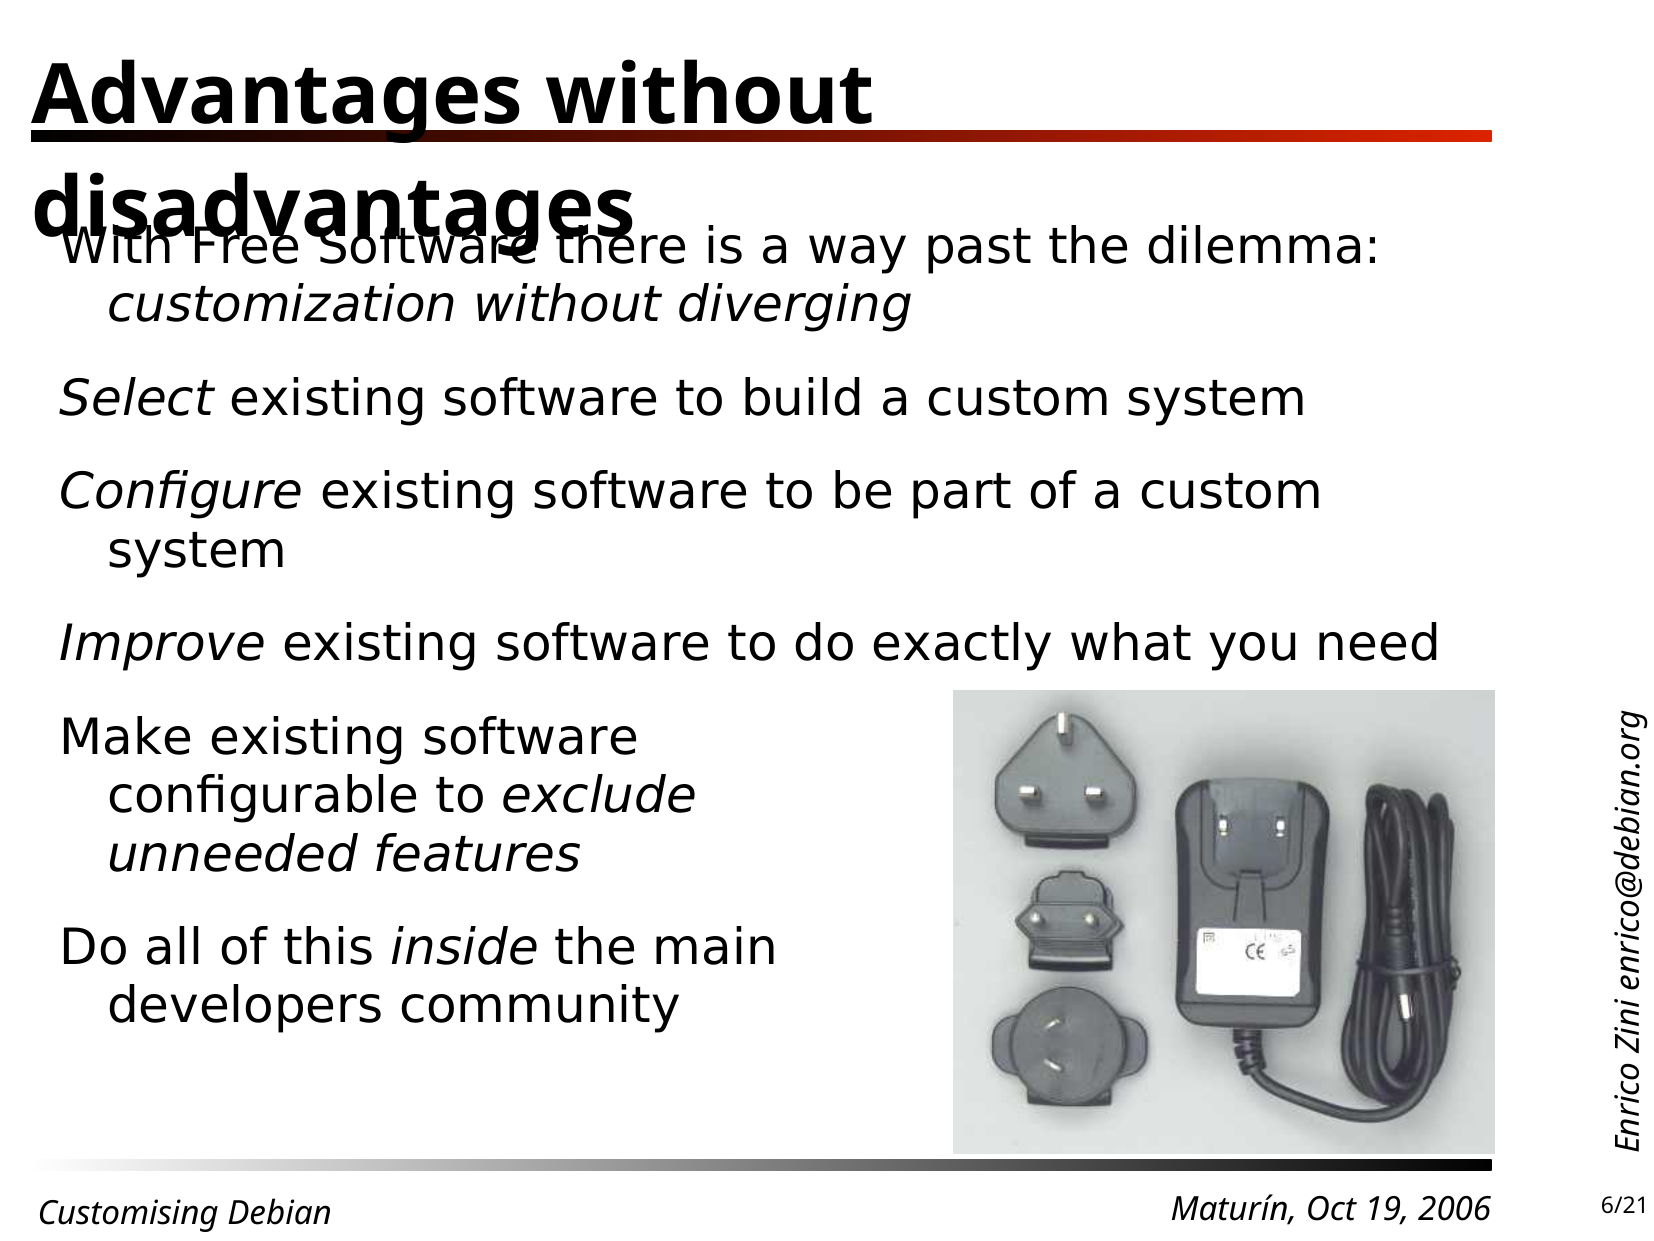

Advantages without disadvantages
With Free Software there is a way past the dilemma:
customization without diverging
Select existing software to build a custom system
Configure existing software to be part of a custom system
Improve existing software to do exactly what you need
Make existing software configurable to exclude unneeded features
Do all of this inside the main developers community
TODO: The developer communities are open!
Work with the australian developers to make a device with a switchable plug
(tipo l'alimentatore universale di Yuwei)